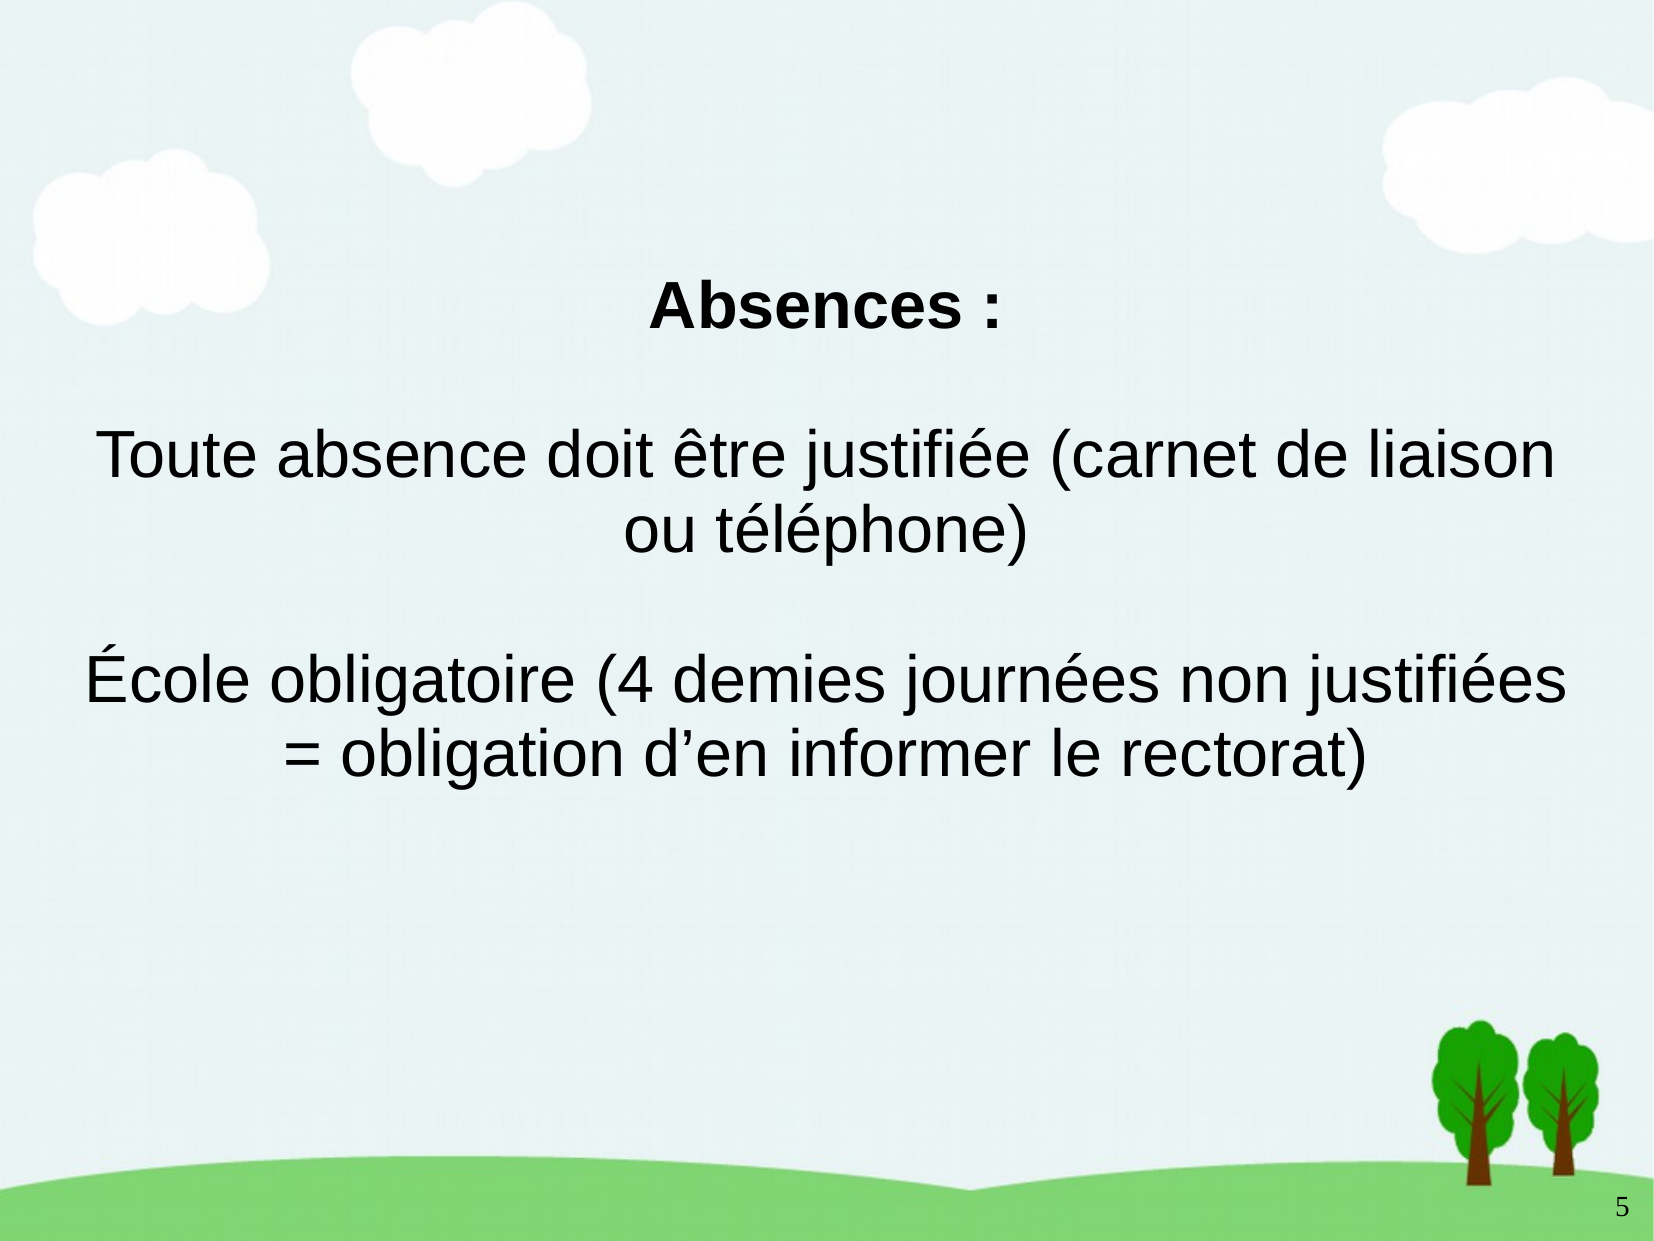

# Absences :
Toute absence doit être justifiée (carnet de liaison ou téléphone)
École obligatoire (4 demies journées non justifiées = obligation d’en informer le rectorat)
5